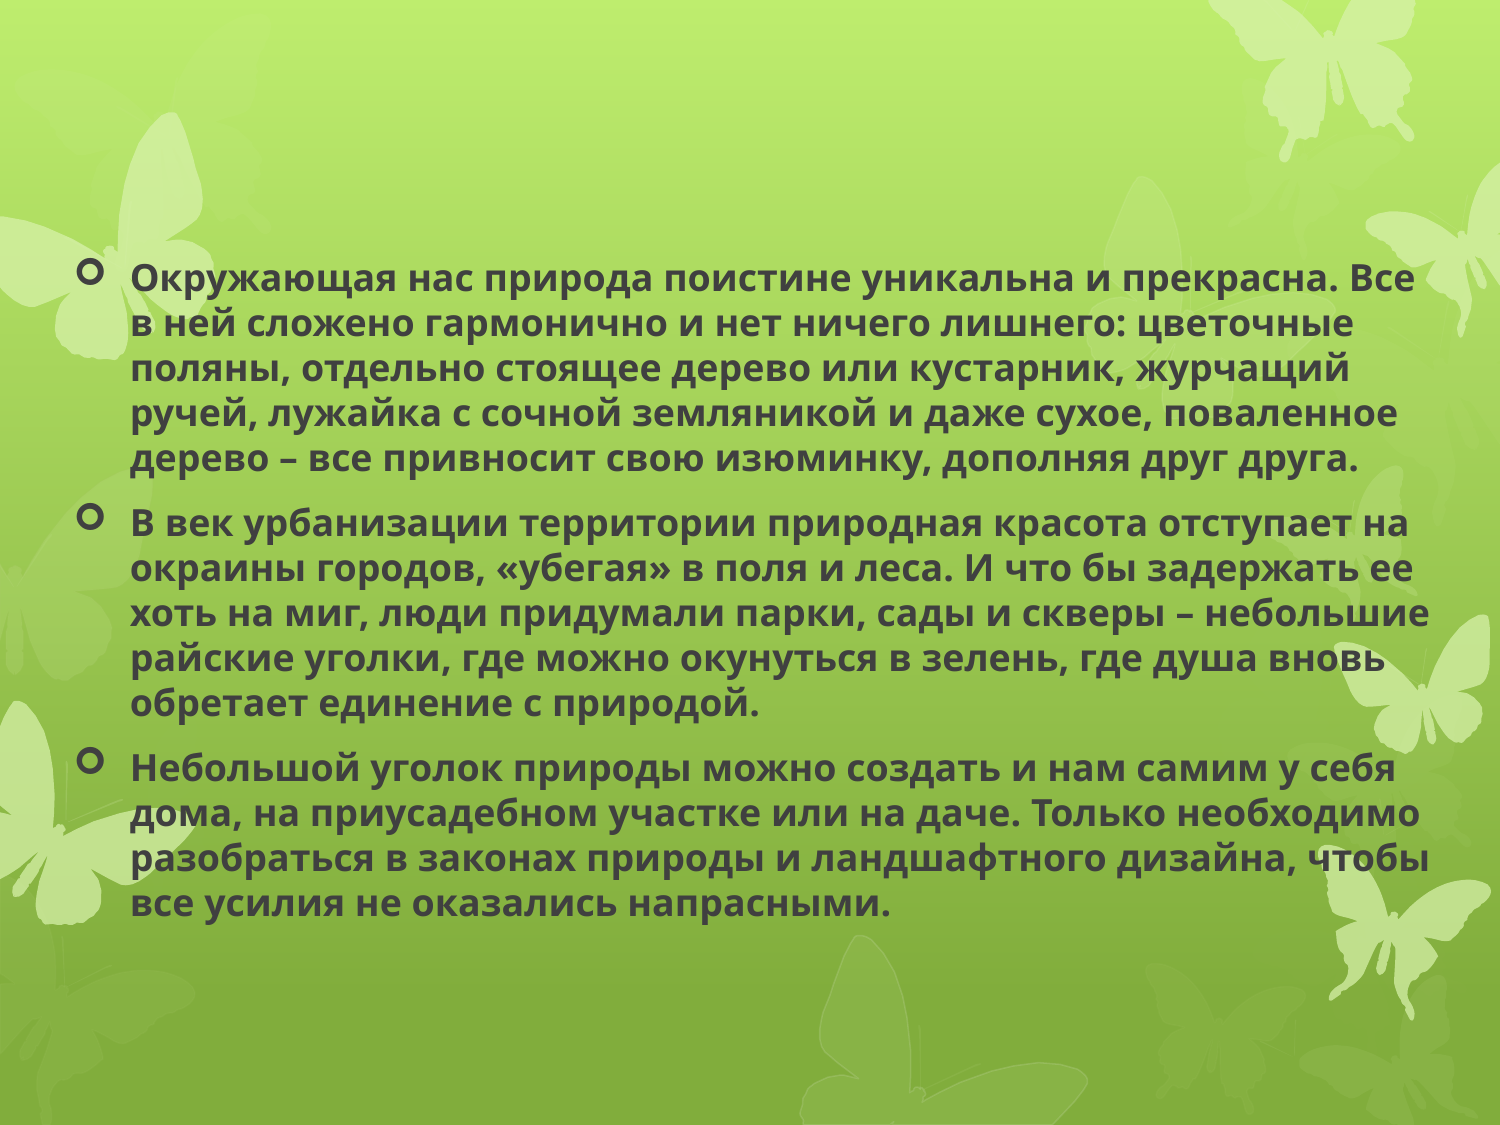

#
Окружающая нас природа поистине уникальна и прекрасна. Все в ней сложено гармонично и нет ничего лишнего: цветочные поляны, отдельно стоящее дерево или кустарник, журчащий ручей, лужайка с сочной земляникой и даже сухое, поваленное дерево – все привносит свою изюминку, дополняя друг друга.
В век урбанизации территории природная красота отступает на окраины городов, «убегая» в поля и леса. И что бы задержать ее хоть на миг, люди придумали парки, сады и скверы – небольшие райские уголки, где можно окунуться в зелень, где душа вновь обретает единение с природой.
Небольшой уголок природы можно создать и нам самим у себя дома, на приусадебном участке или на даче. Только необходимо разобраться в законах природы и ландшафтного дизайна, чтобы все усилия не оказались напрасными.